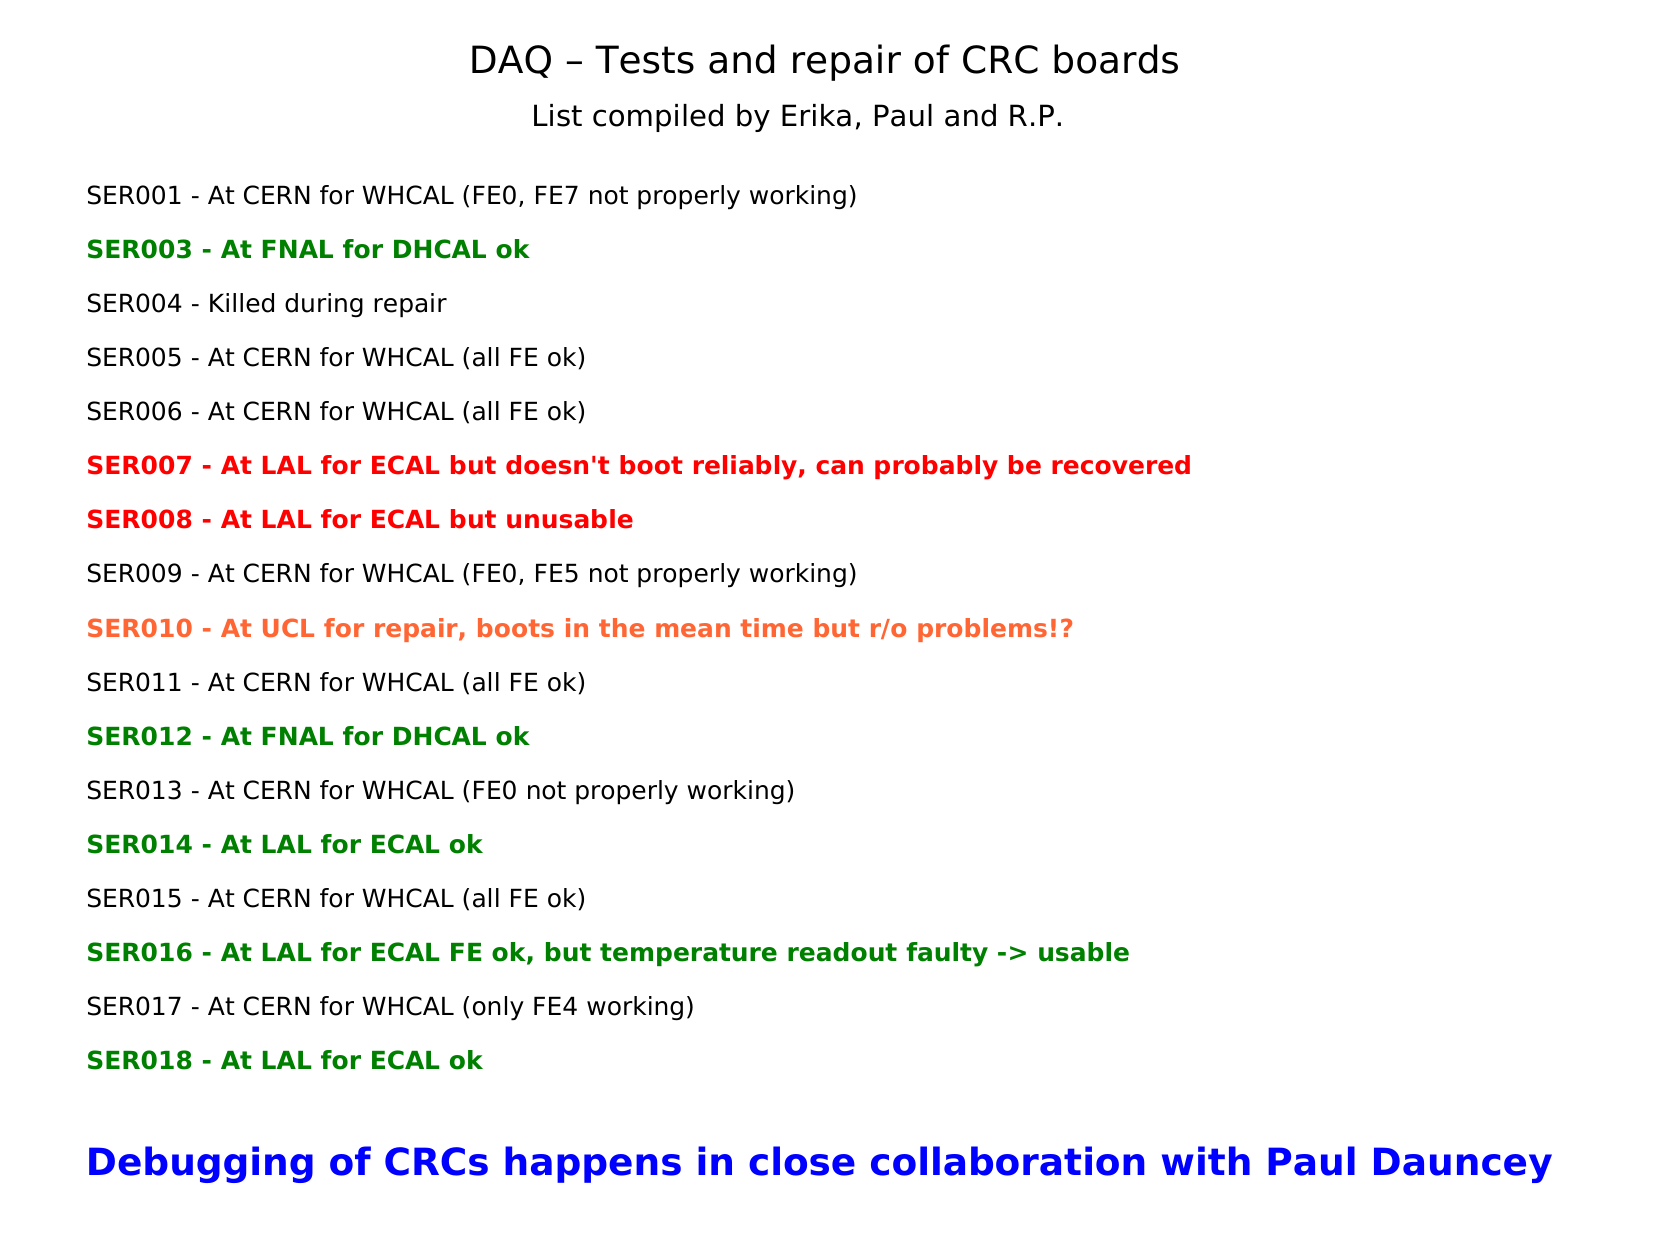

DAQ – Tests and repair of CRC boards
List compiled by Erika, Paul and R.P.
SER001 - At CERN for WHCAL (FE0, FE7 not properly working)
SER003 - At FNAL for DHCAL ok
SER004 - Killed during repair
SER005 - At CERN for WHCAL (all FE ok)
SER006 - At CERN for WHCAL (all FE ok)
SER007 - At LAL for ECAL but doesn't boot reliably, can probably be recovered
SER008 - At LAL for ECAL but unusable
SER009 - At CERN for WHCAL (FE0, FE5 not properly working)
SER010 - At UCL for repair, boots in the mean time but r/o problems!?
SER011 - At CERN for WHCAL (all FE ok)
SER012 - At FNAL for DHCAL ok
SER013 - At CERN for WHCAL (FE0 not properly working)
SER014 - At LAL for ECAL ok
SER015 - At CERN for WHCAL (all FE ok)
SER016 - At LAL for ECAL FE ok, but temperature readout faulty -> usable
SER017 - At CERN for WHCAL (only FE4 working)
SER018 - At LAL for ECAL ok
Debugging of CRCs happens in close collaboration with Paul Dauncey